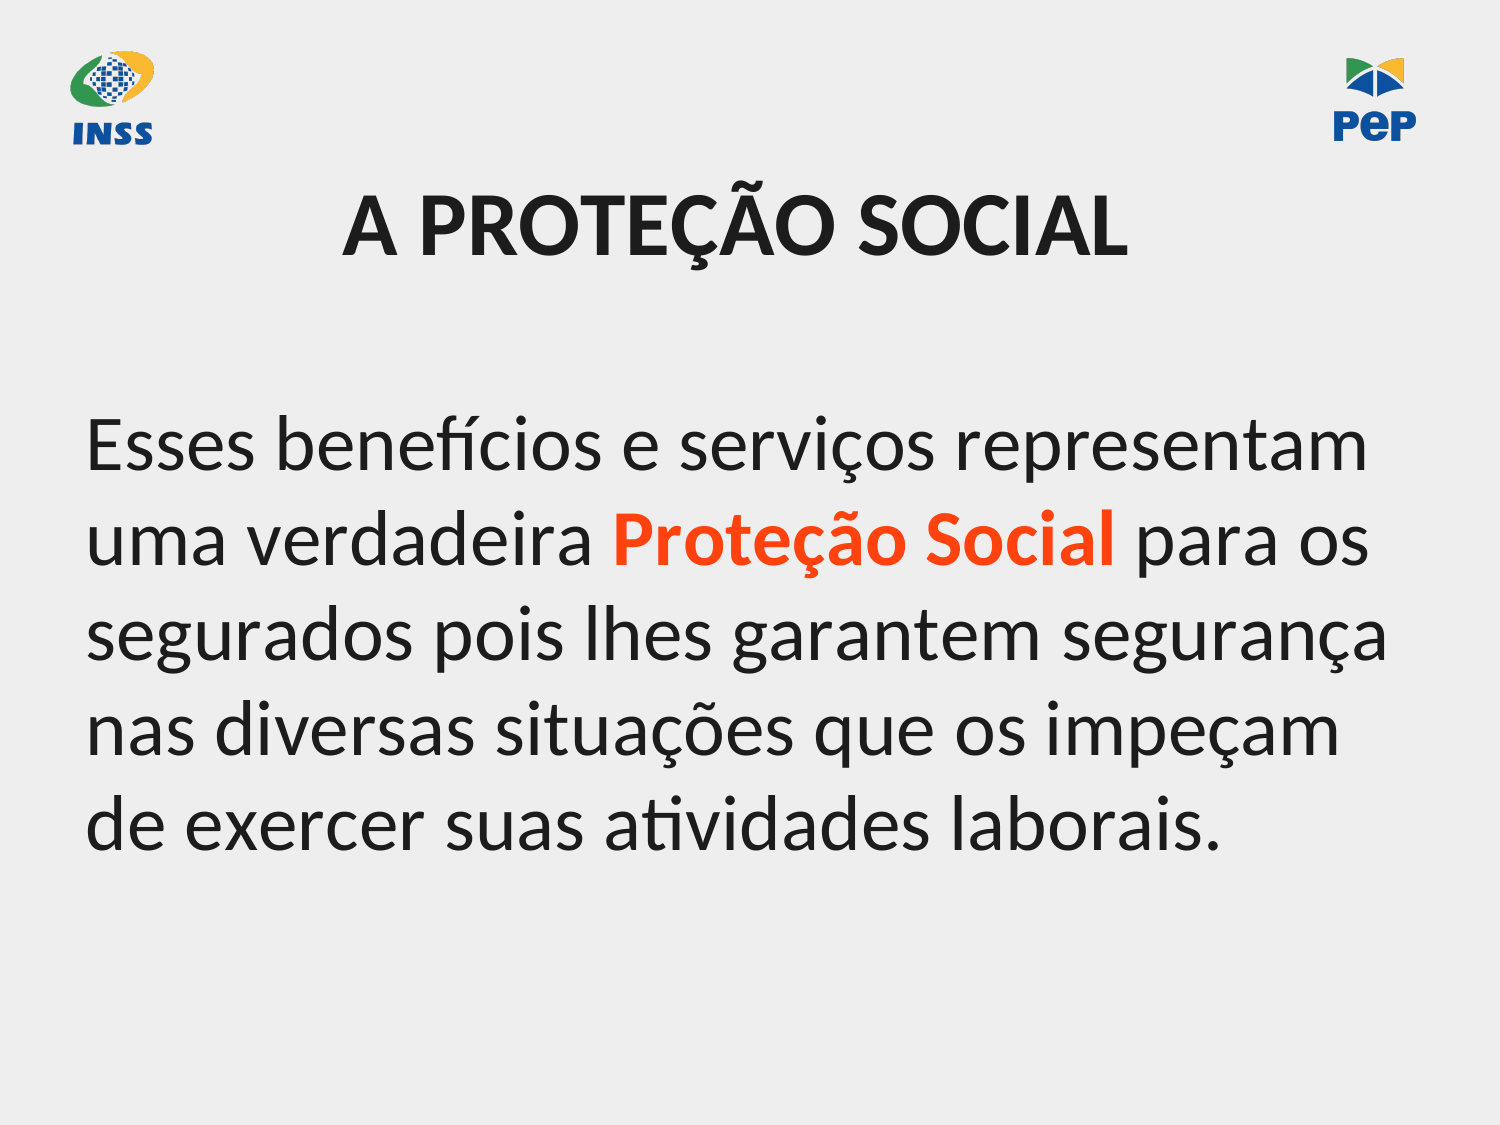

# A PROTEÇÃO SOCIAL
Esses benefícios e serviços representam uma verdadeira Proteção Social para os segurados pois lhes garantem segurança nas diversas situações que os impeçam de exercer suas atividades laborais.